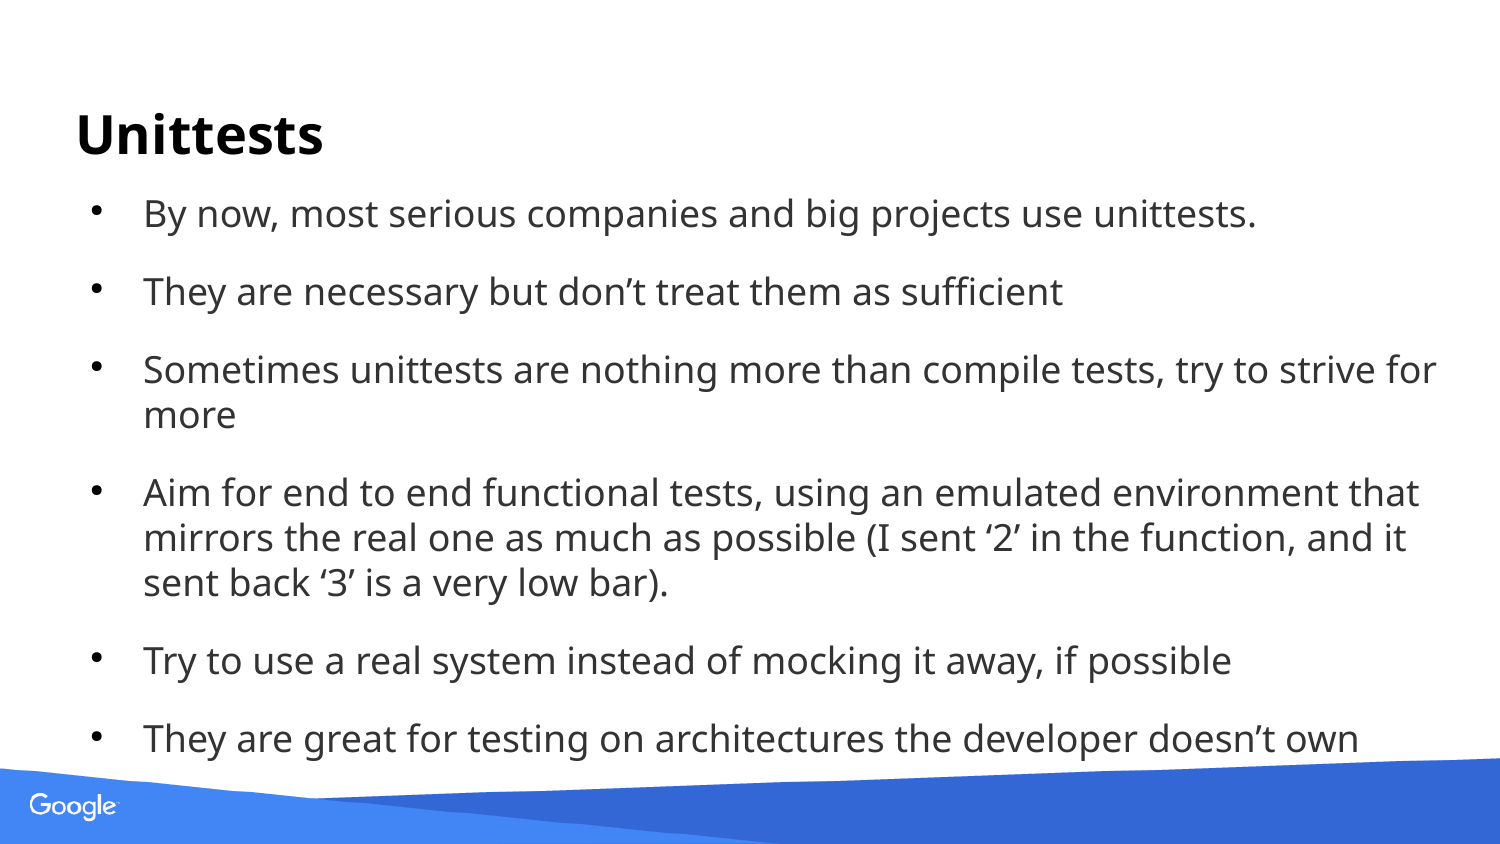

Unittests
# By now, most serious companies and big projects use unittests.
They are necessary but don’t treat them as sufficient
Sometimes unittests are nothing more than compile tests, try to strive for more
Aim for end to end functional tests, using an emulated environment that mirrors the real one as much as possible (I sent ‘2’ in the function, and it sent back ‘3’ is a very low bar).
Try to use a real system instead of mocking it away, if possible
They are great for testing on architectures the developer doesn’t own